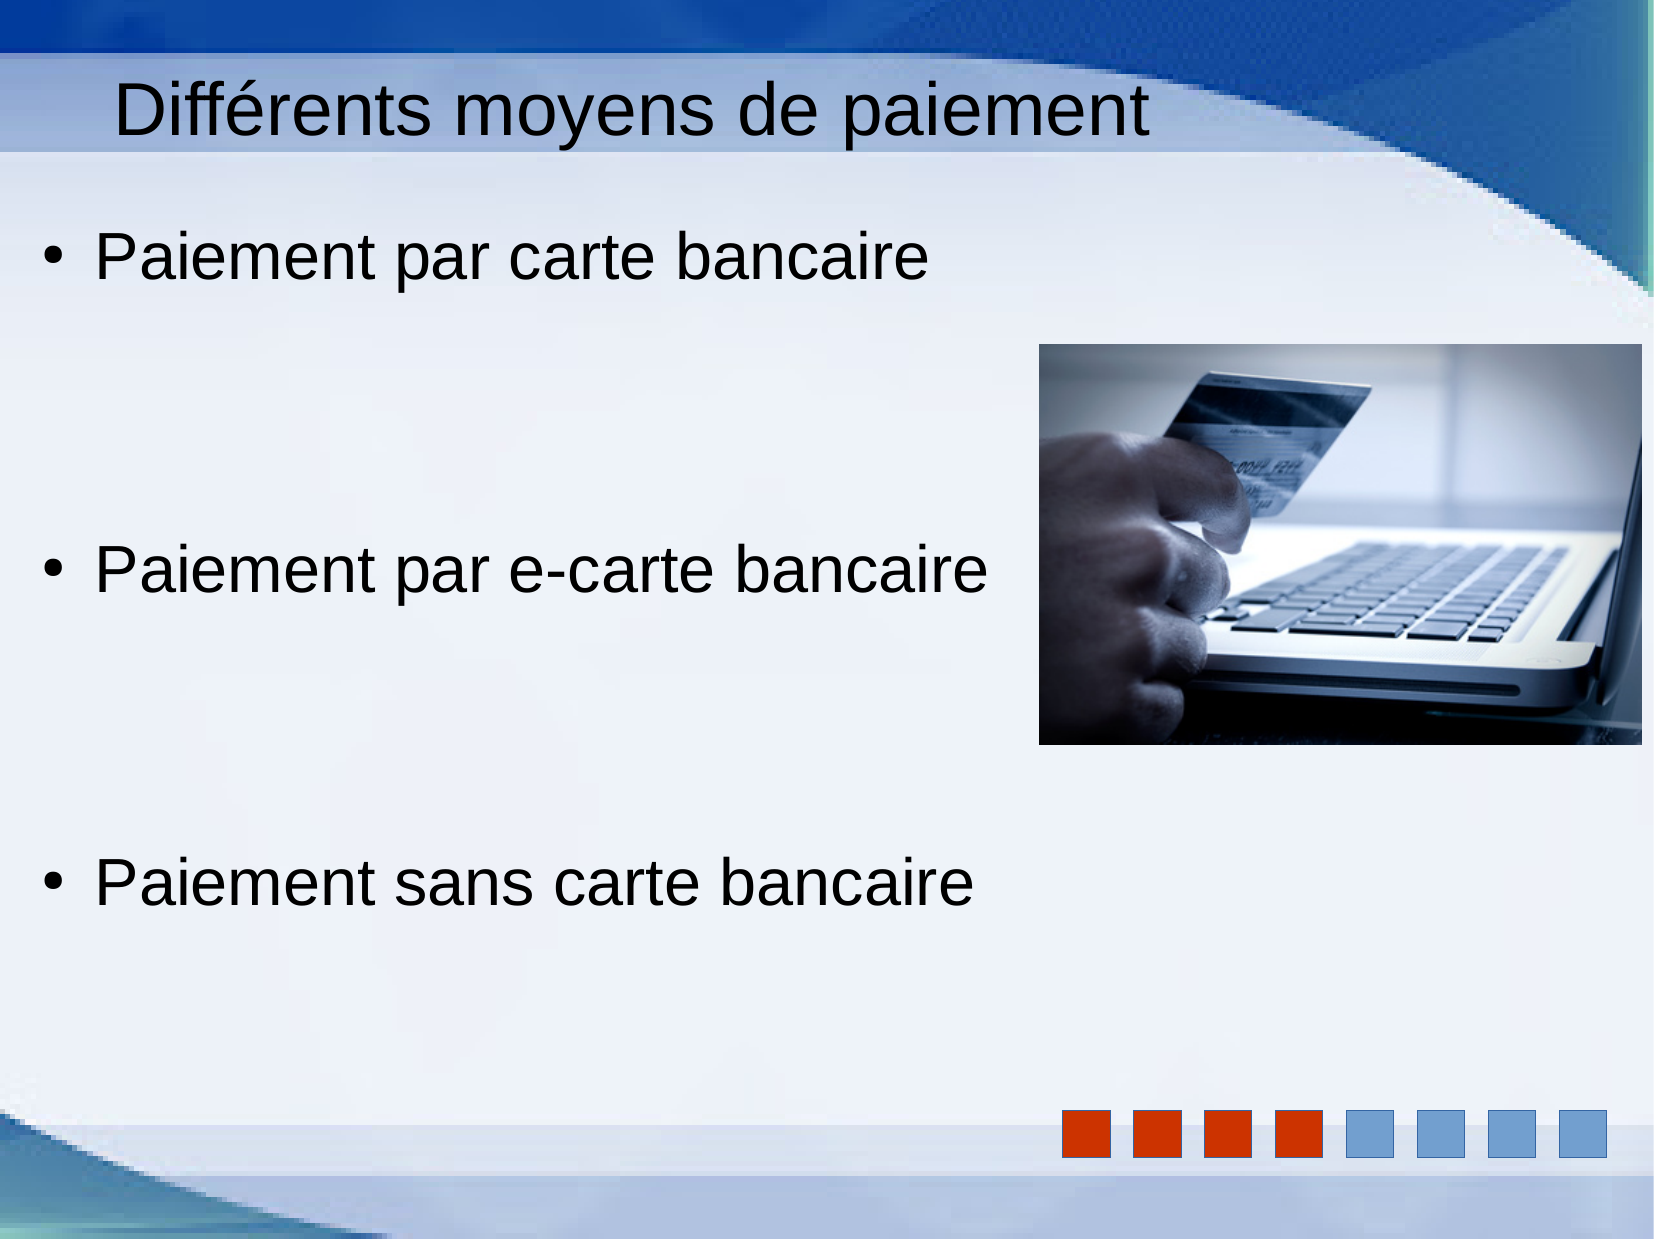

# Différents moyens de paiement
Paiement par carte bancaire
Paiement par e-carte bancaire
Paiement sans carte bancaire
Diapositive 2